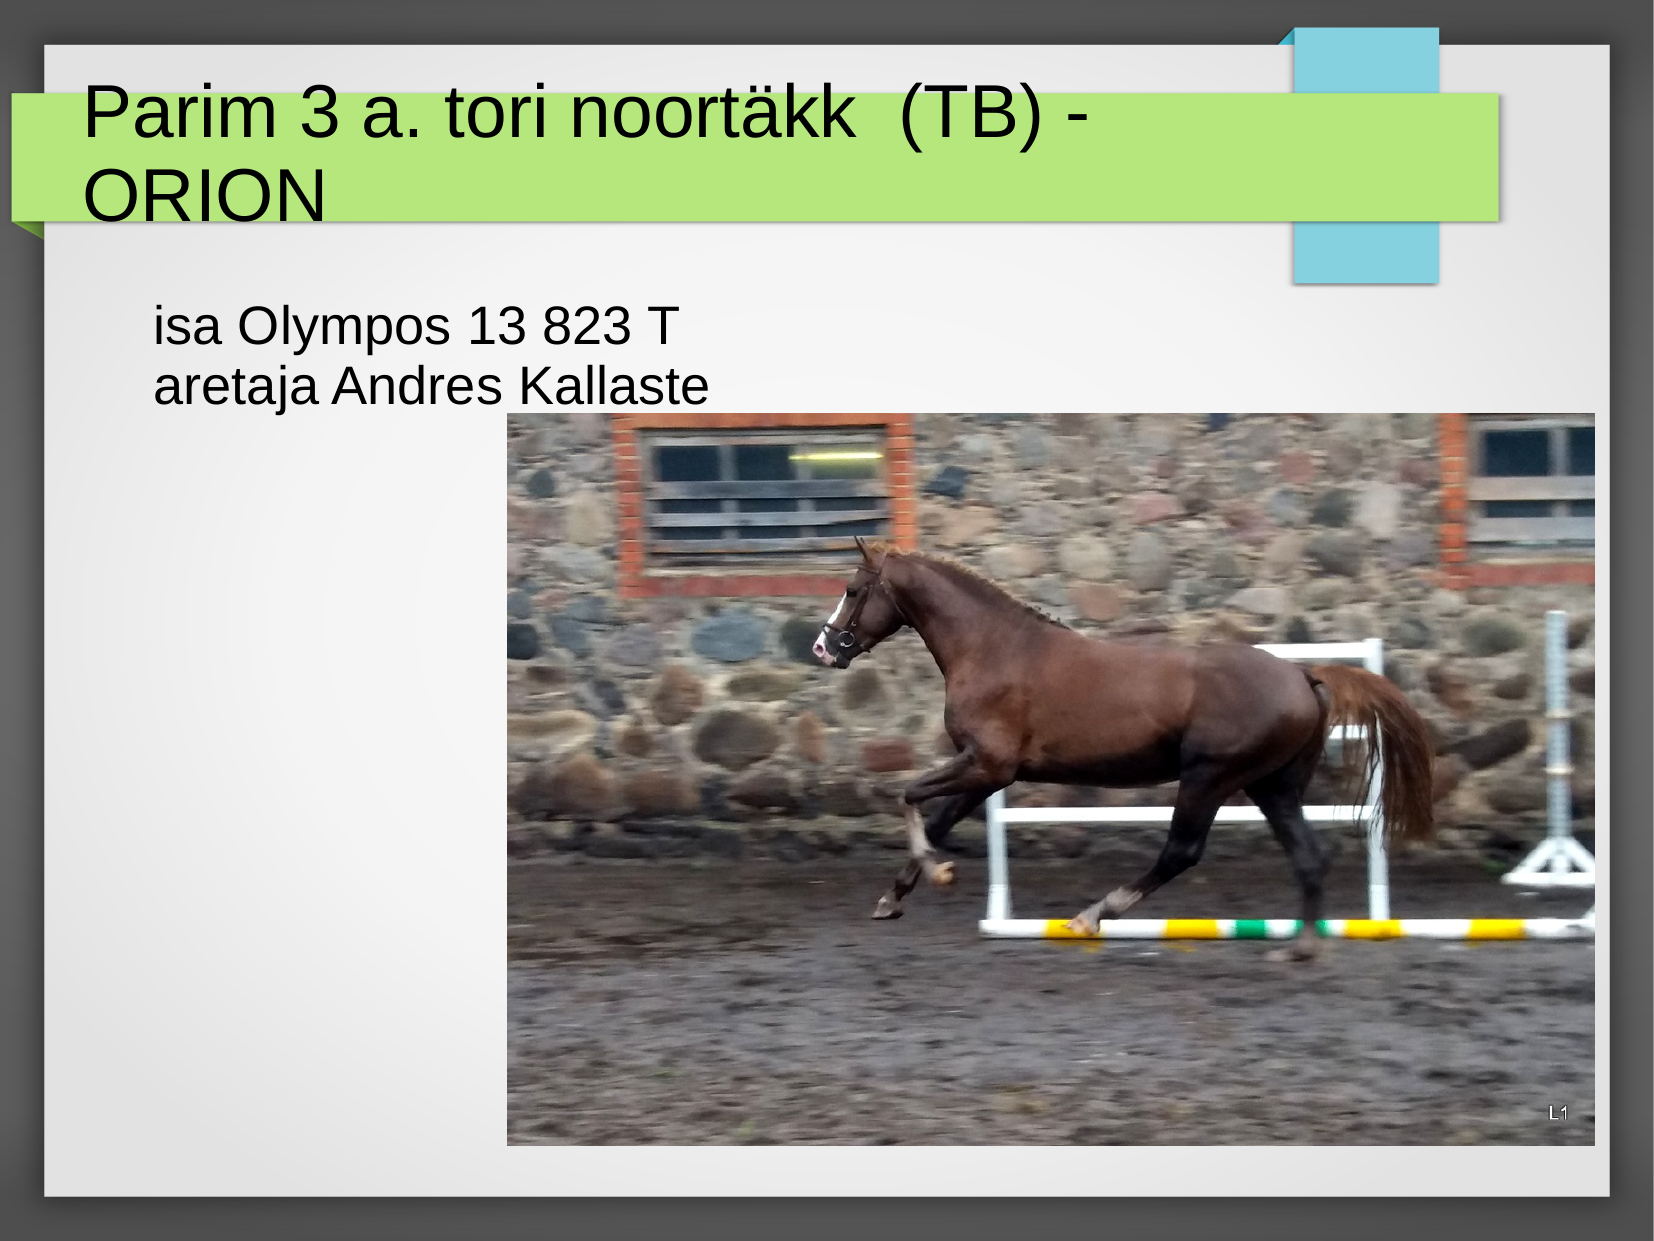

# Parim 3 a. tori noortäkk (TB) - ORION
isa Olympos 13 823 T
aretaja Andres Kallaste